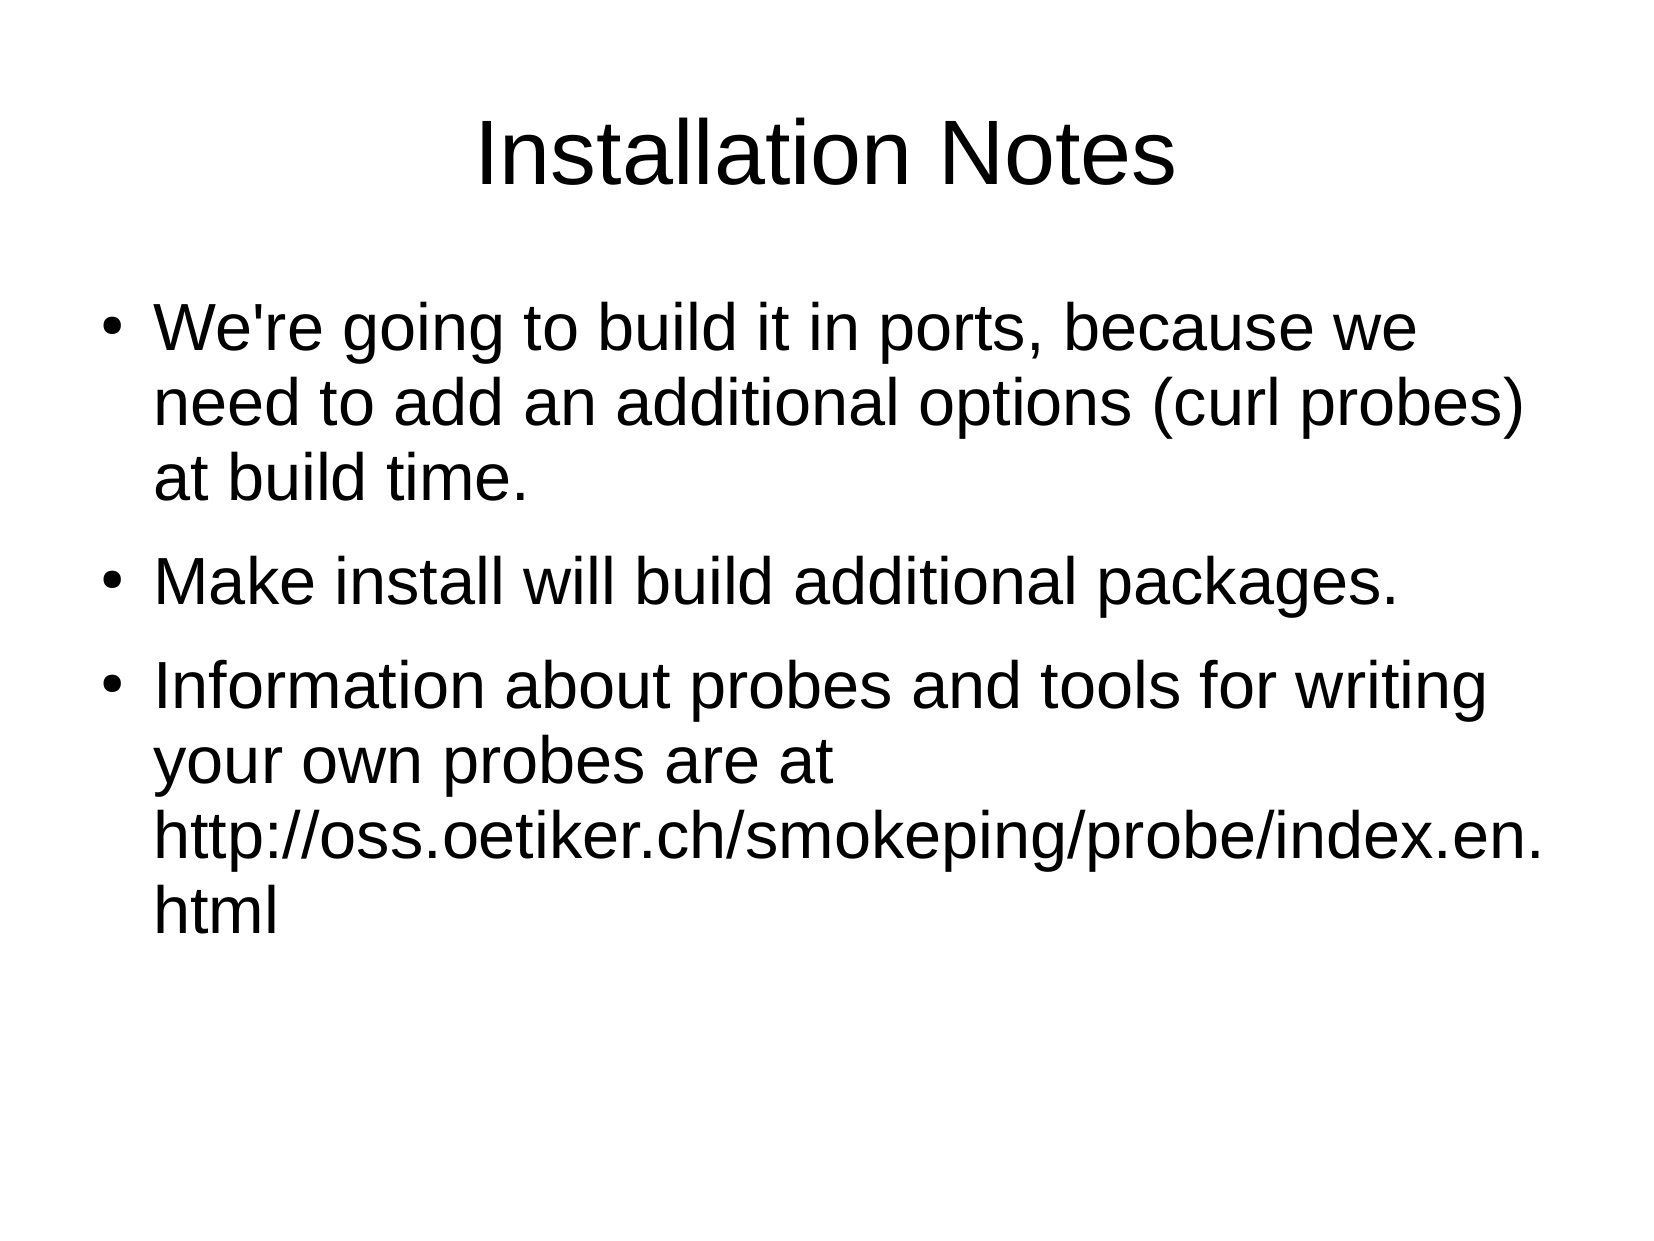

# Installation Notes
We're going to build it in ports, because we need to add an additional options (curl probes) at build time.
Make install will build additional packages.
Information about probes and tools for writing your own probes are at http://oss.oetiker.ch/smokeping/probe/index.en.html